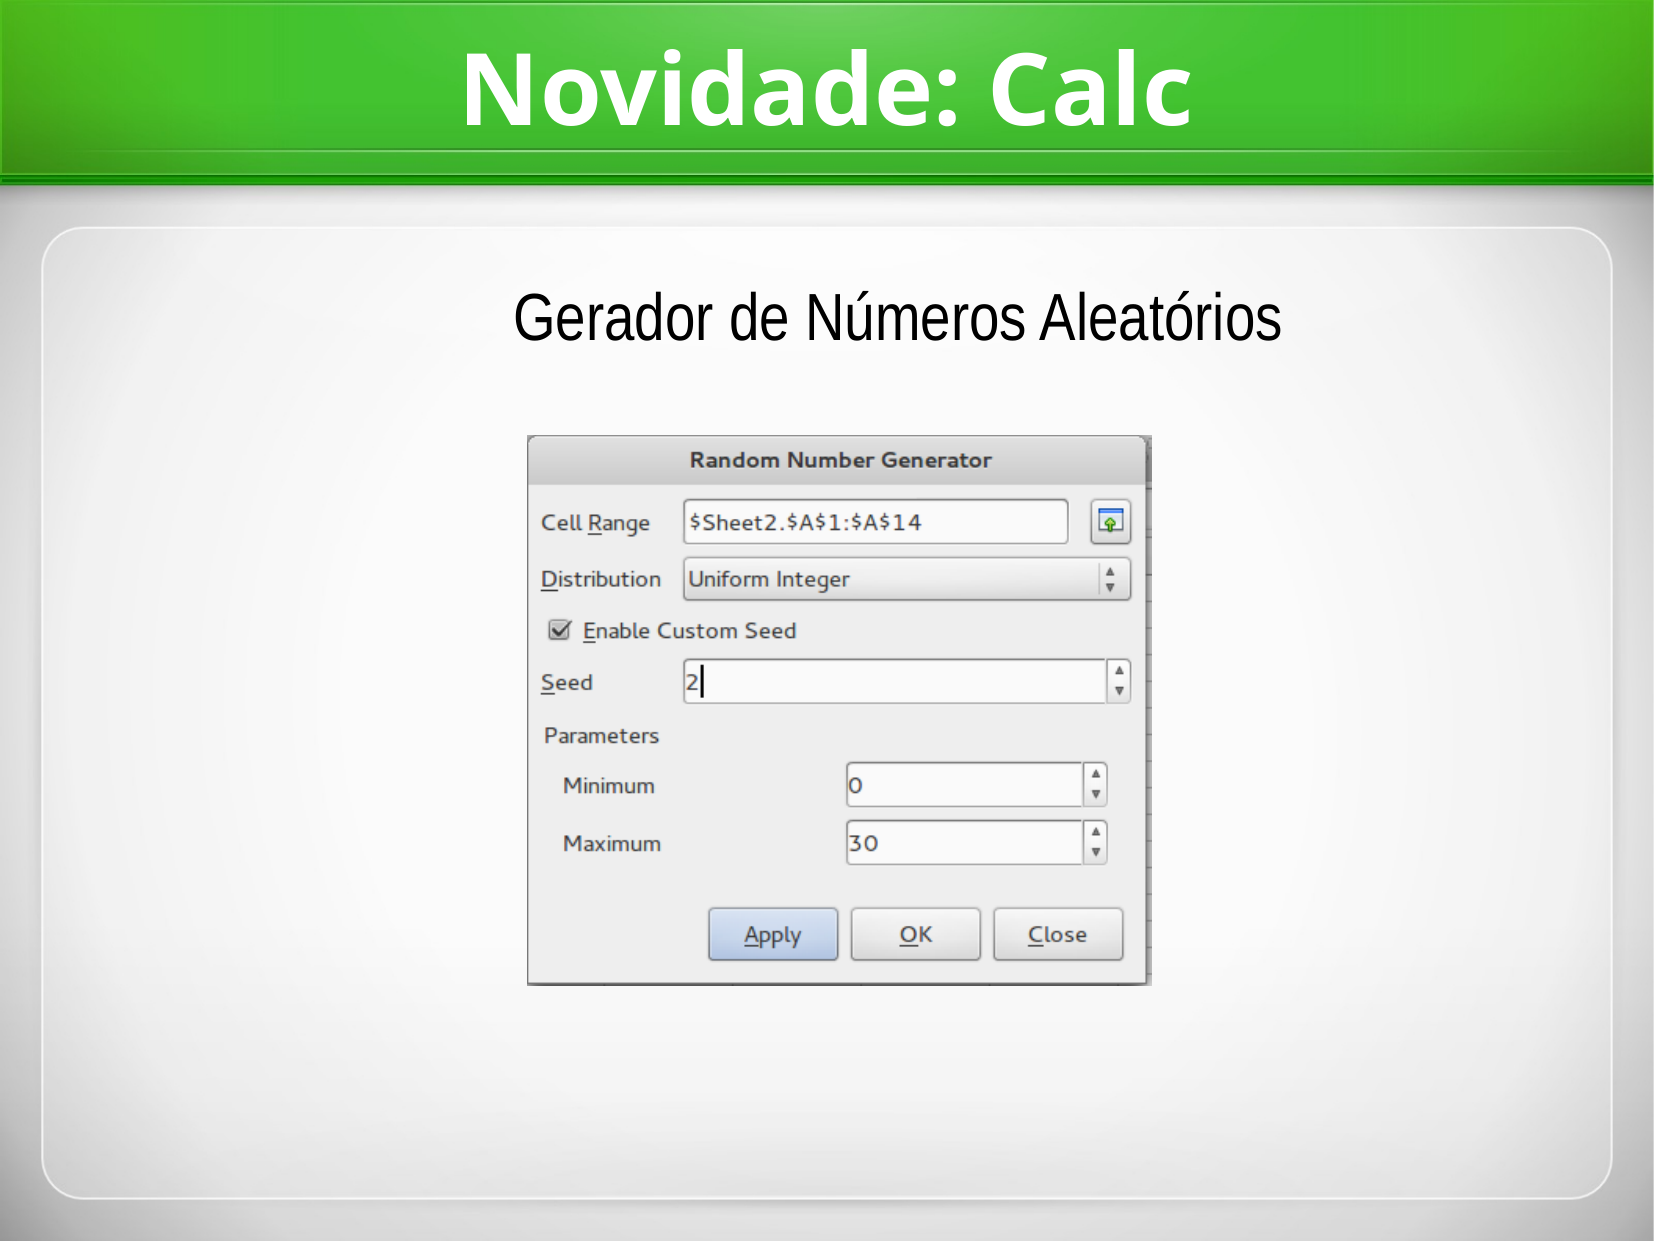

# Novidade: Calc
Gerador de Números Aleatórios